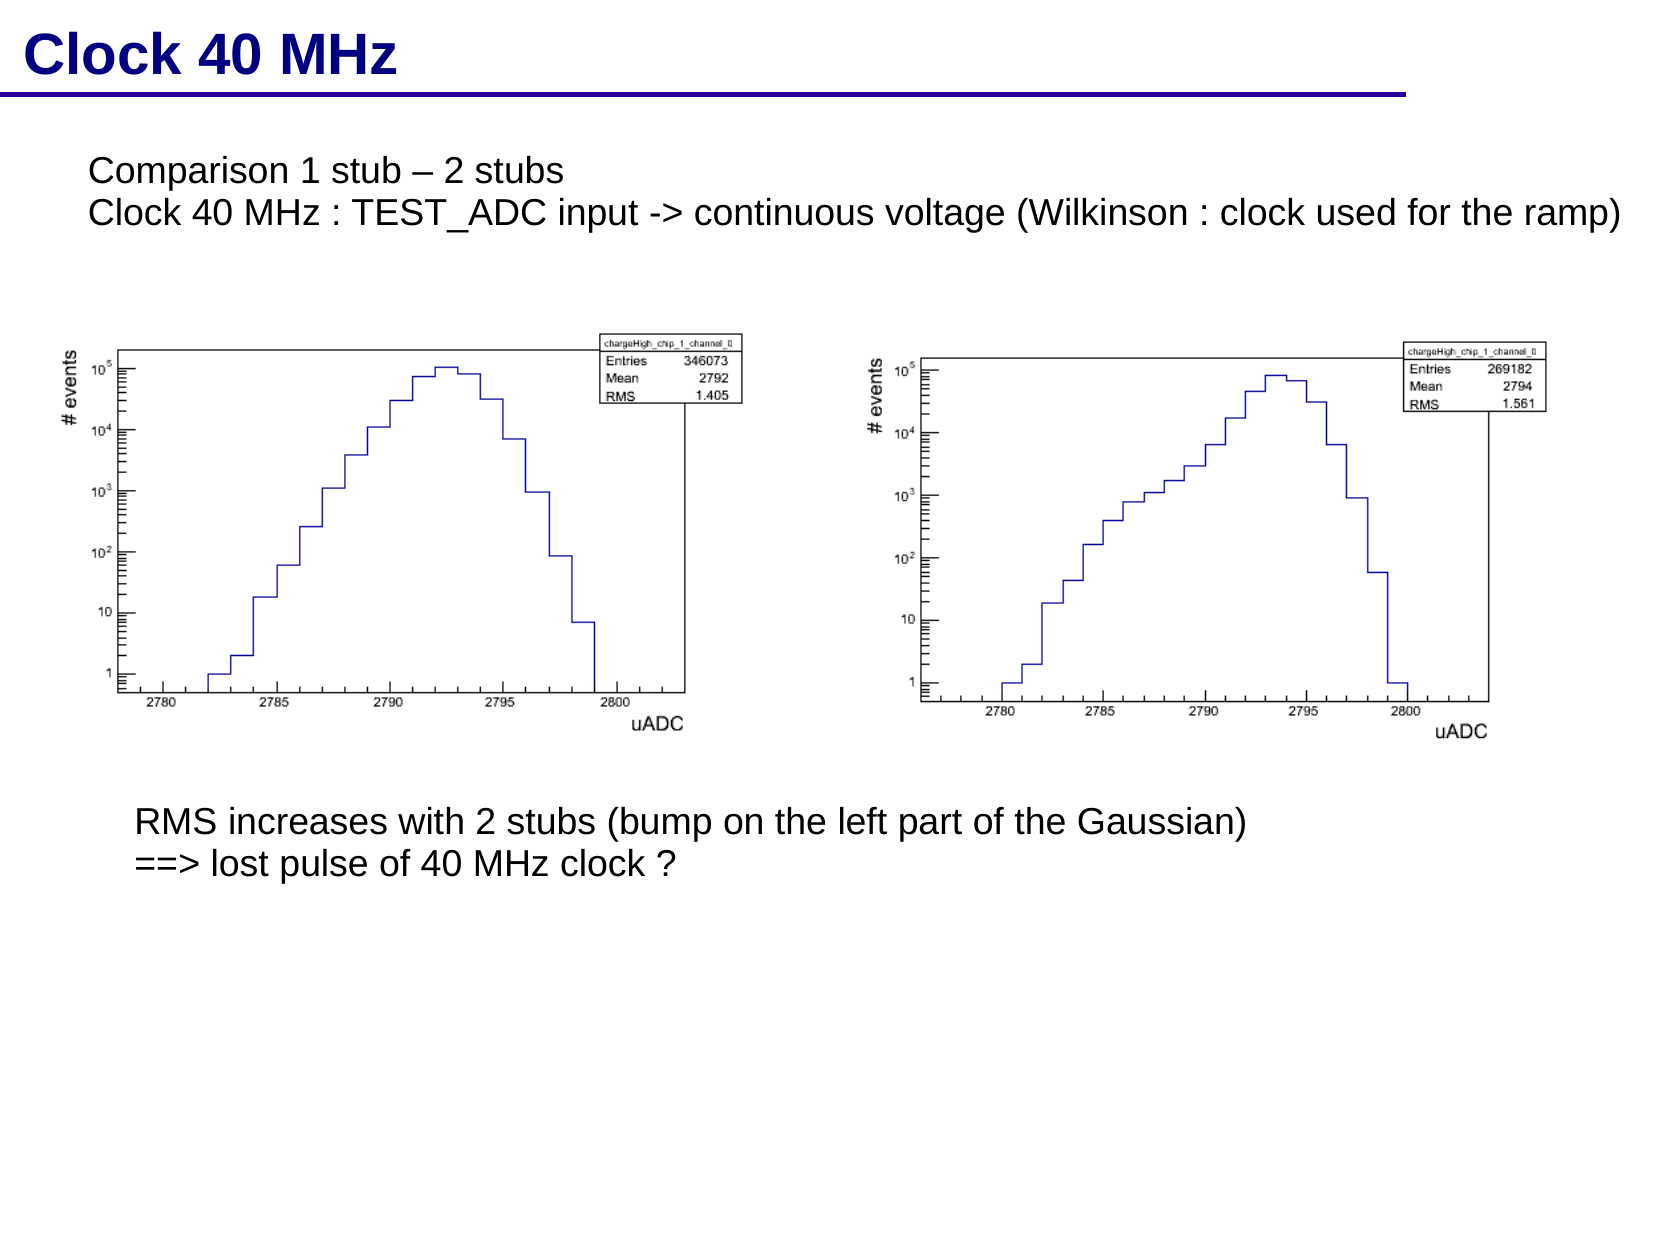

# Clock 40 MHz
Comparison 1 stub – 2 stubs
Clock 40 MHz : TEST_ADC input -> continuous voltage (Wilkinson : clock used for the ramp)
RMS increases with 2 stubs (bump on the left part of the Gaussian)
==> lost pulse of 40 MHz clock ?